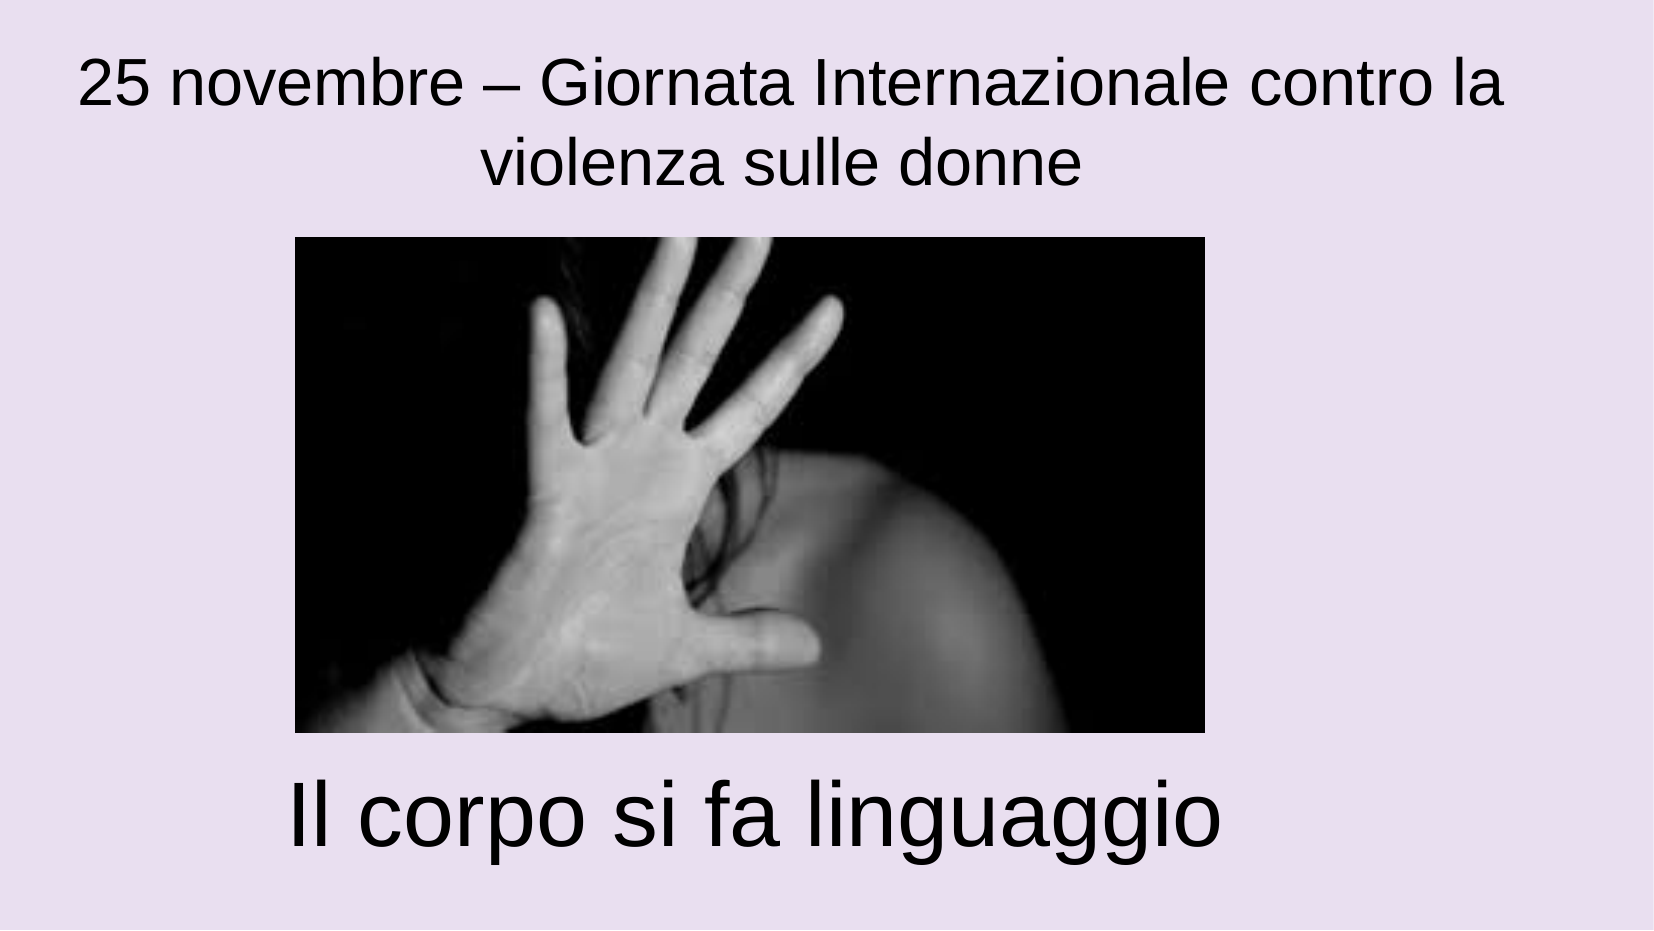

# 25 novembre – Giornata Internazionale contro la violenza sulle donne
Il corpo si fa linguaggio